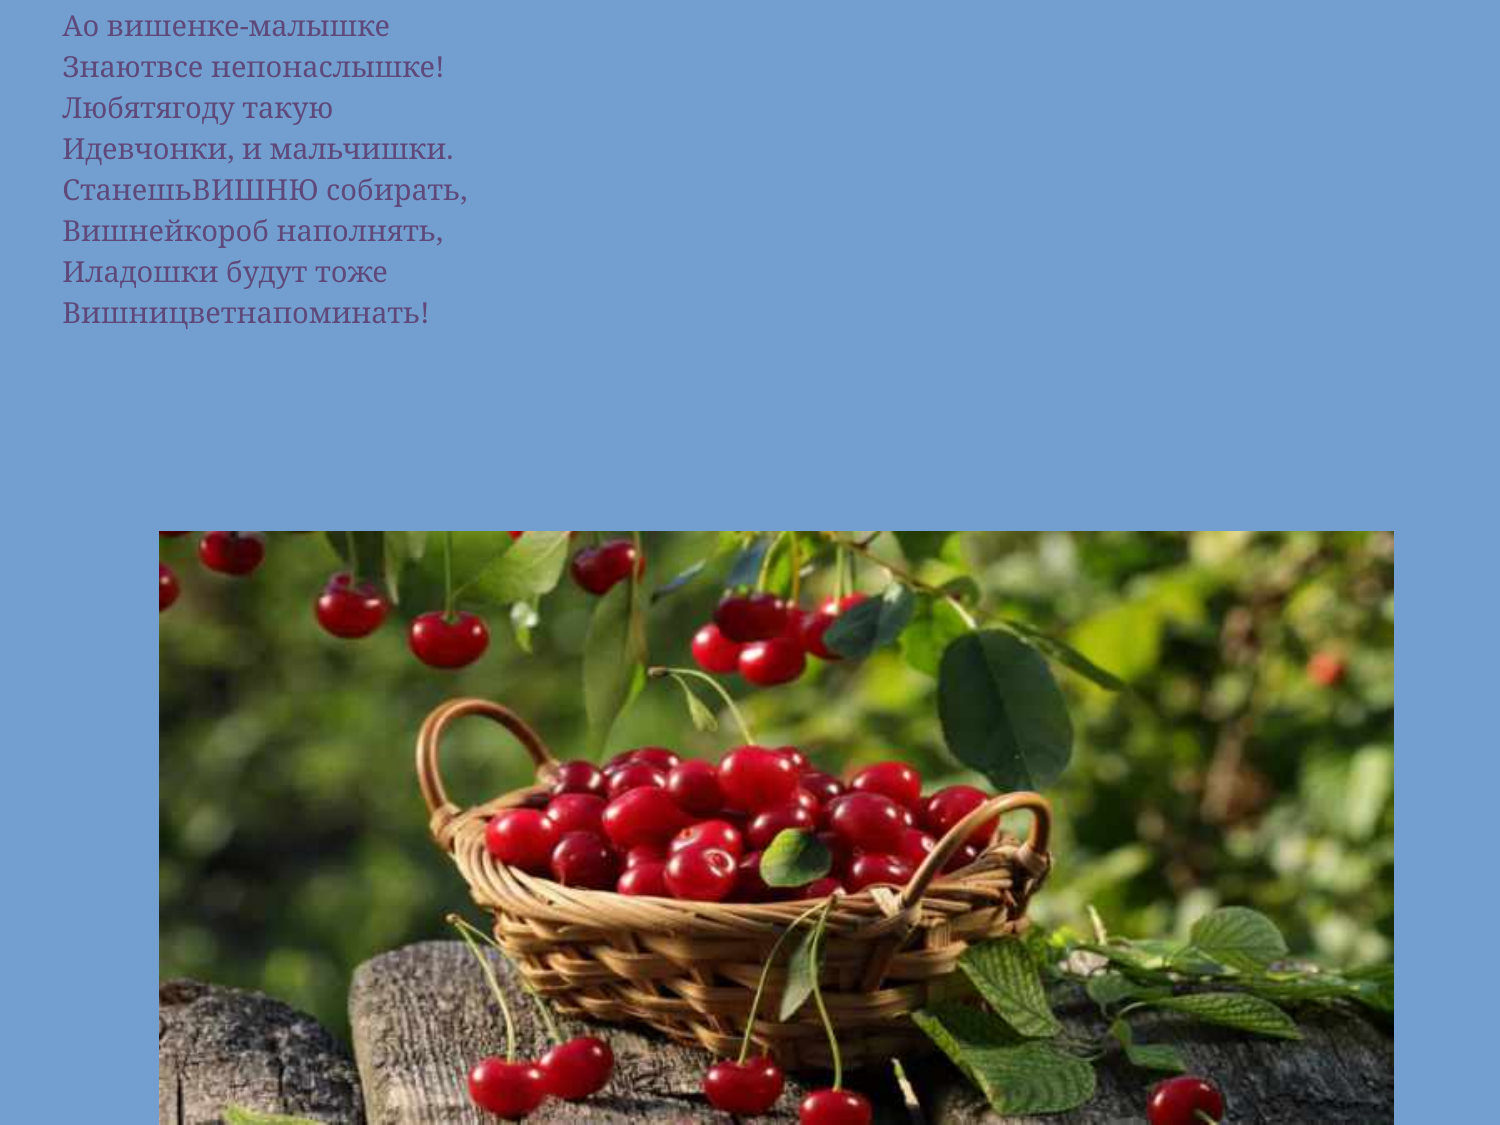

# Ао вишенке-малышке
Знаютвсе непонаслышке!
Любятягоду такую
Идевчонки, и мальчишки.
СтанешьВИШНЮ собирать,
Вишнейкороб наполнять,
Иладошки будут тоже
Вишницветнапоминать!